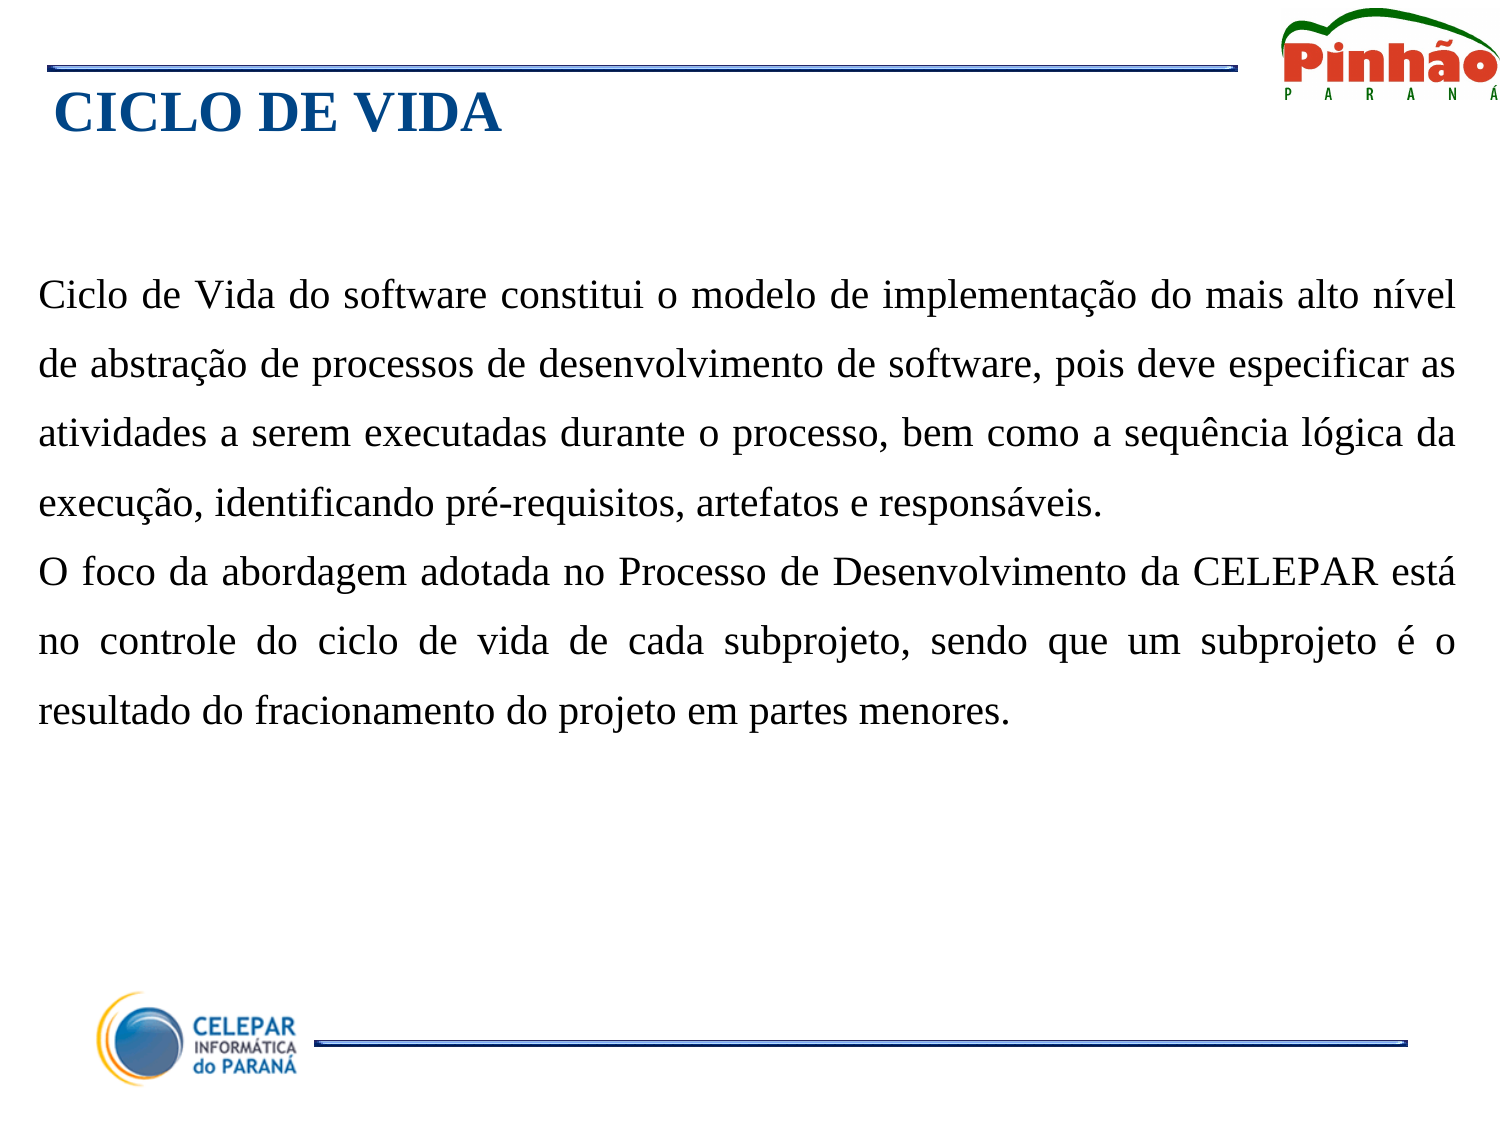

#
CICLO DE VIDA
Ciclo de Vida do software constitui o modelo de implementação do mais alto nível de abstração de processos de desenvolvimento de software, pois deve especificar as atividades a serem executadas durante o processo, bem como a sequência lógica da execução, identificando pré-requisitos, artefatos e responsáveis.
O foco da abordagem adotada no Processo de Desenvolvimento da CELEPAR está no controle do ciclo de vida de cada subprojeto, sendo que um subprojeto é o resultado do fracionamento do projeto em partes menores.